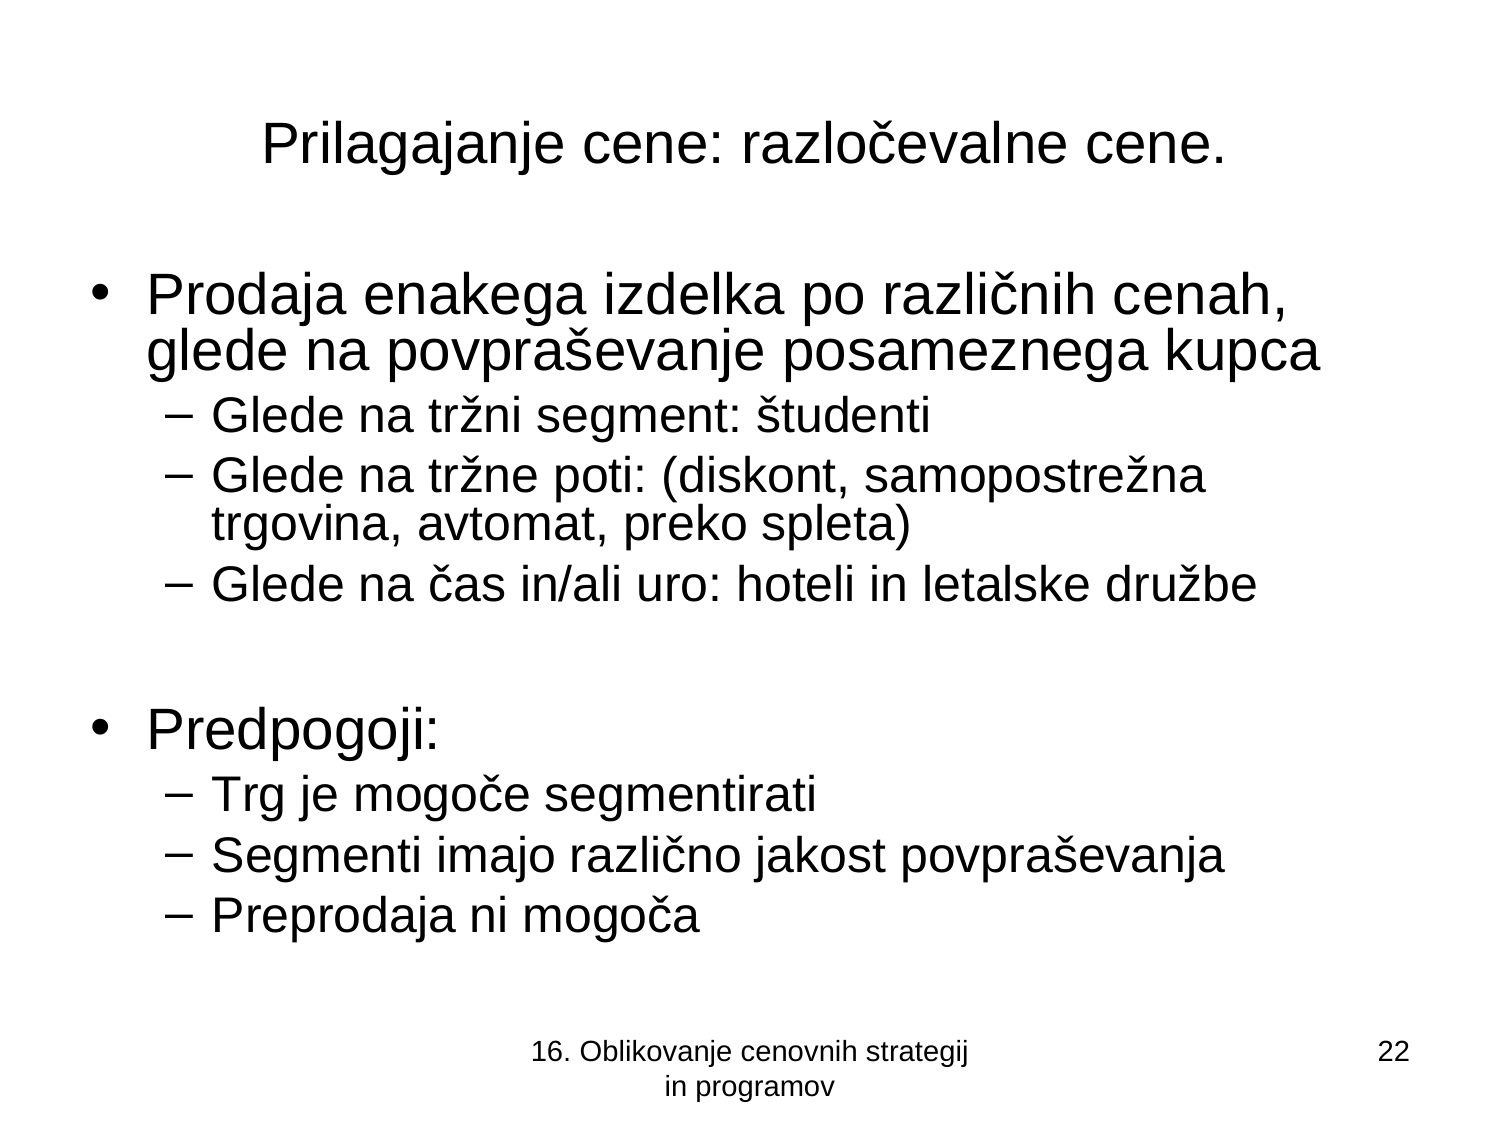

# Prilagajanje cene: razločevalne cene.
Prodaja enakega izdelka po različnih cenah, glede na povpraševanje posameznega kupca
Glede na tržni segment: študenti
Glede na tržne poti: (diskont, samopostrežna trgovina, avtomat, preko spleta)
Glede na čas in/ali uro: hoteli in letalske družbe
Predpogoji:
Trg je mogoče segmentirati
Segmenti imajo različno jakost povpraševanja
Preprodaja ni mogoča
16. Oblikovanje cenovnih strategij in programov